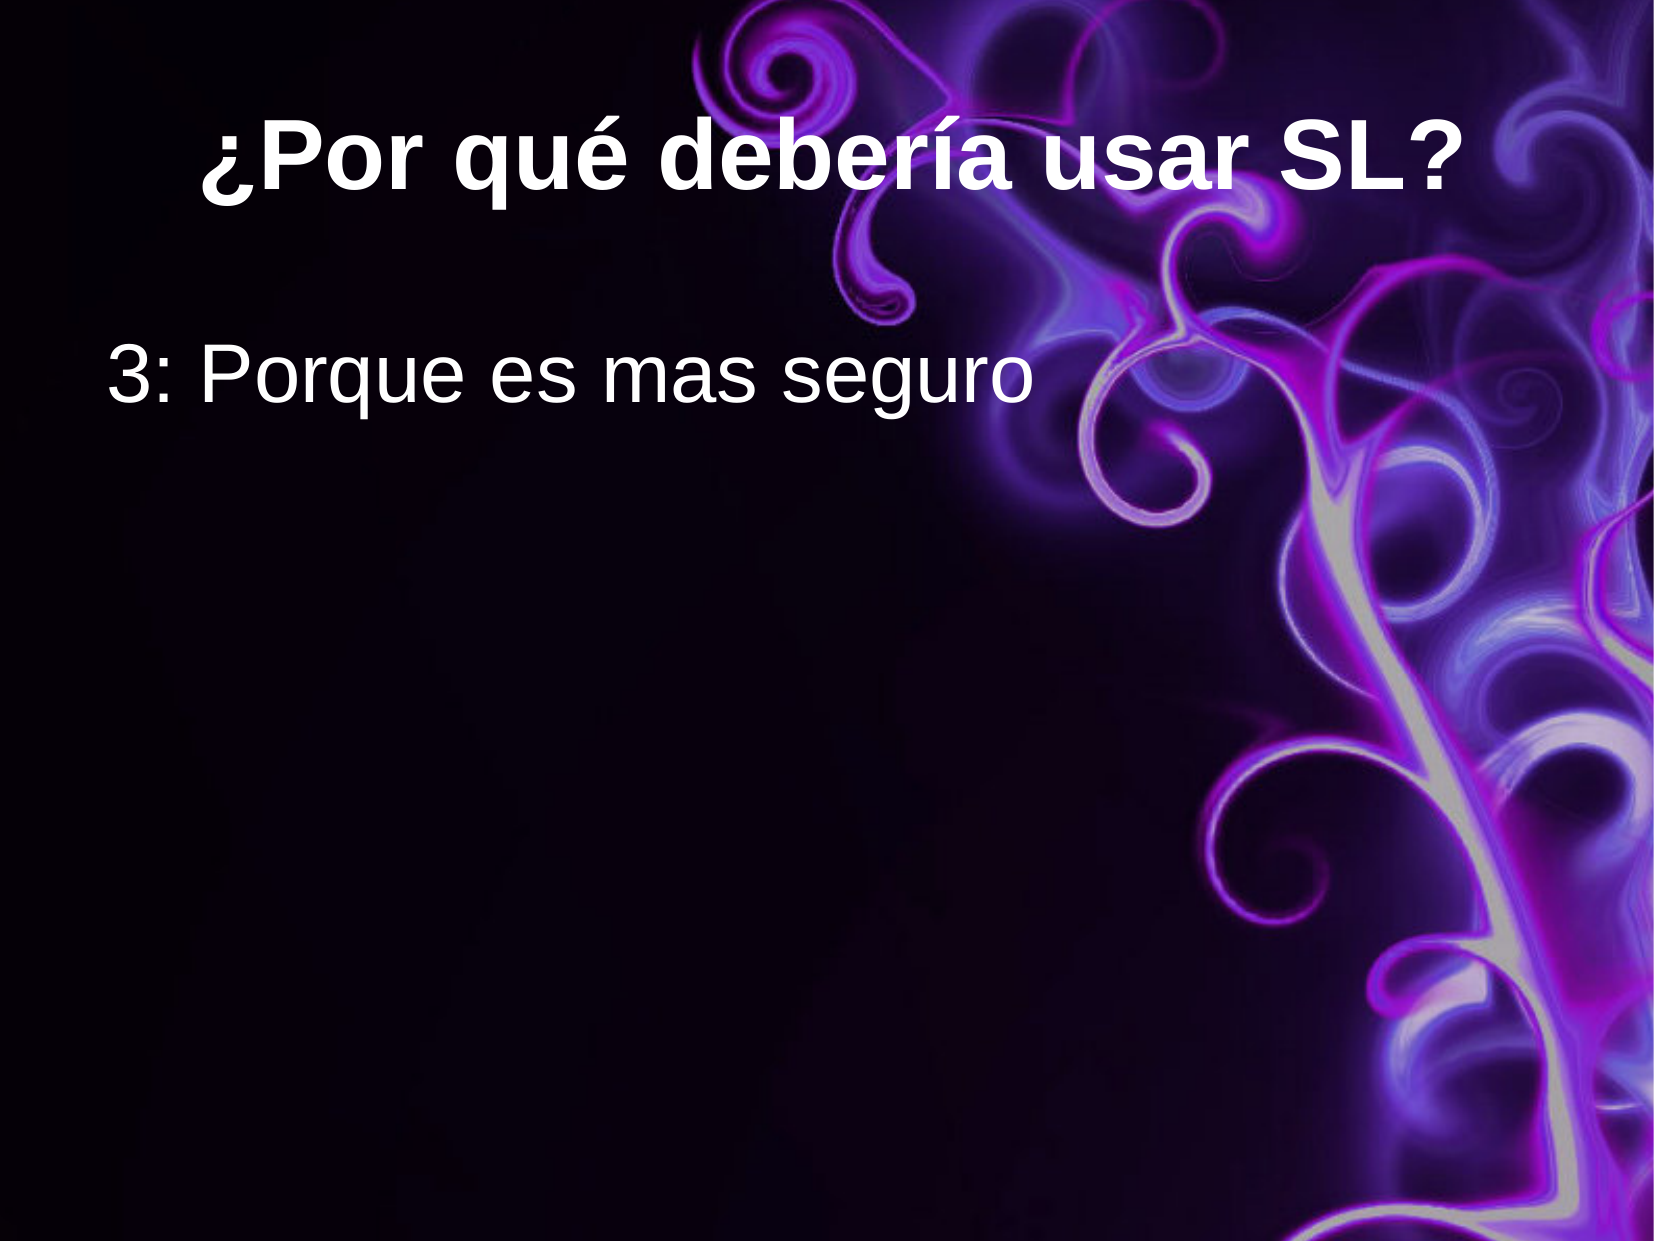

¿Por qué debería usar SL?
# 3: Porque es mas seguro